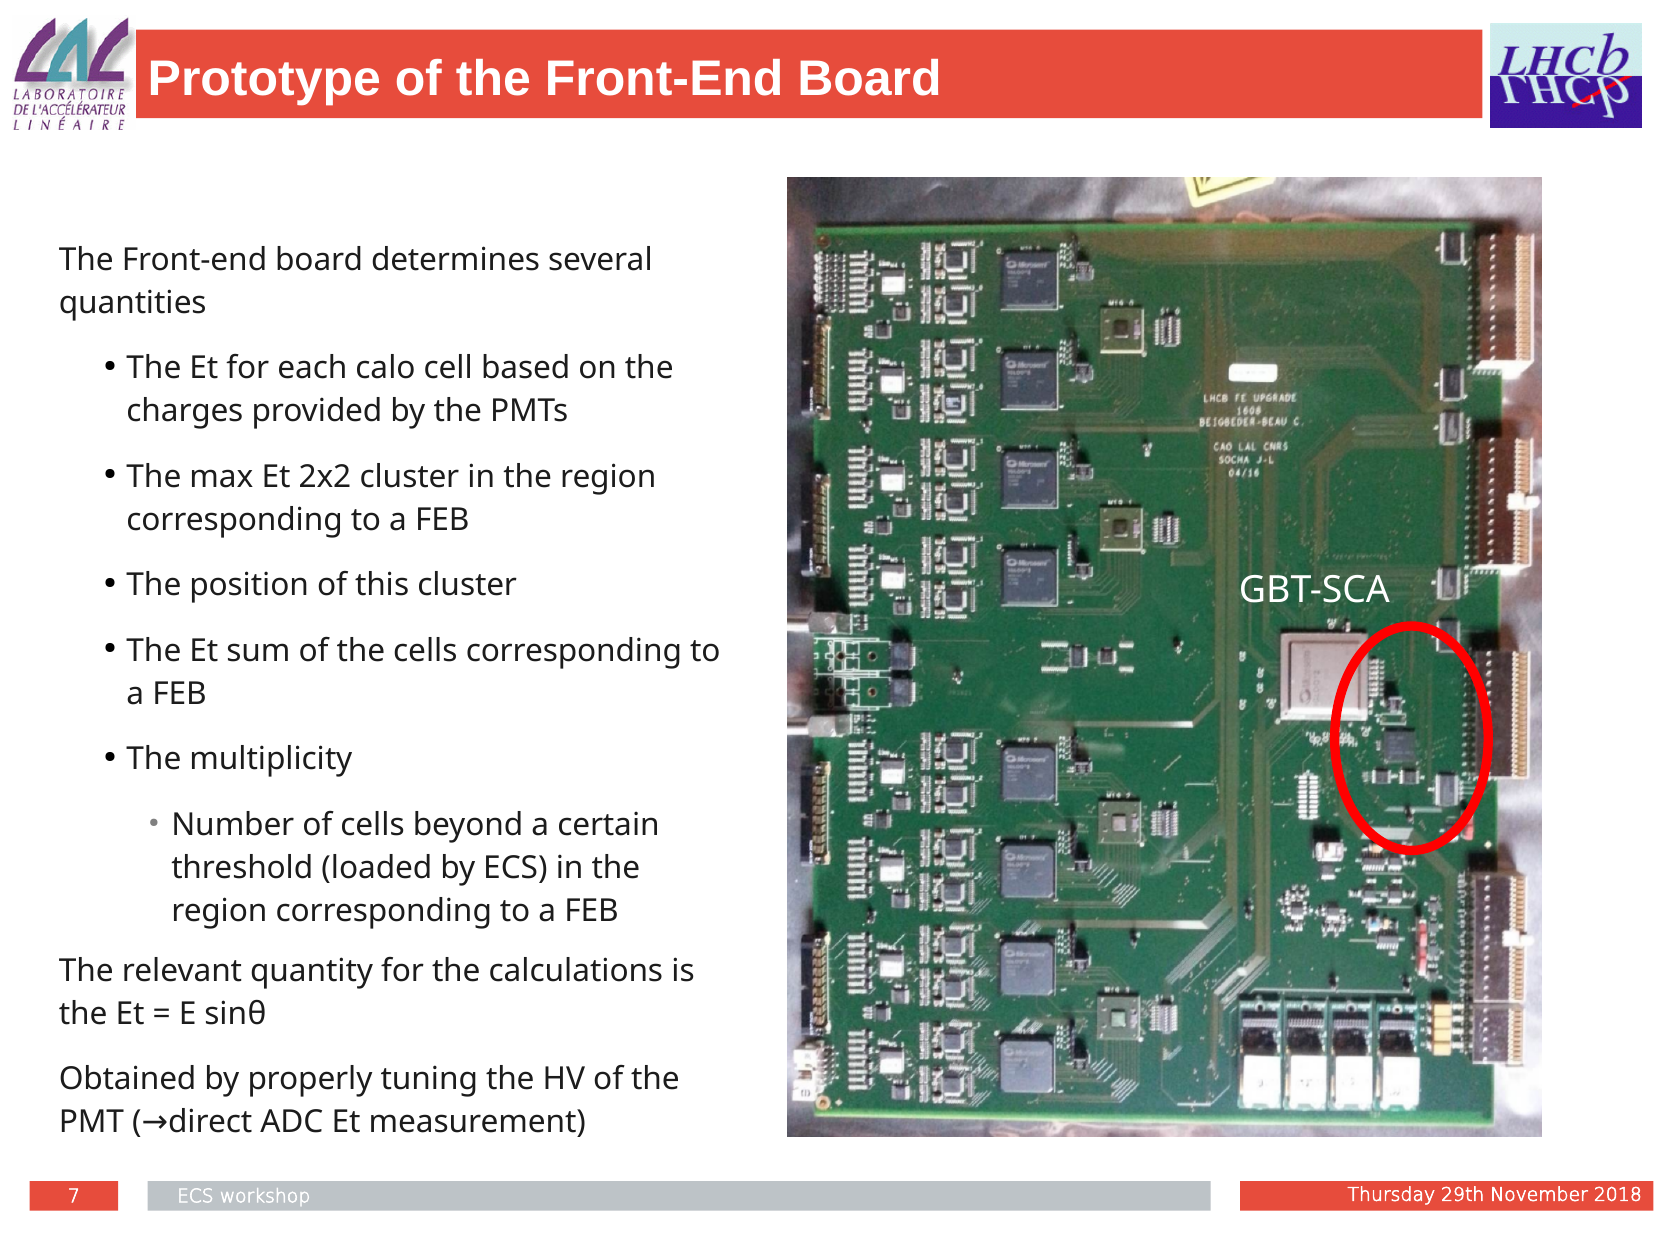

# Prototype of the Front-End Board
The Front-end board determines several quantities
The Et for each calo cell based on the charges provided by the PMTs
The max Et 2x2 cluster in the region corresponding to a FEB
The position of this cluster
The Et sum of the cells corresponding to a FEB
The multiplicity
Number of cells beyond a certain threshold (loaded by ECS) in the region corresponding to a FEB
The relevant quantity for the calculations is the Et = E sinθ
Obtained by properly tuning the HV of the PMT (→direct ADC Et measurement)
GBT-SCA
7
ECS workshop
Thursday 29th November 2018